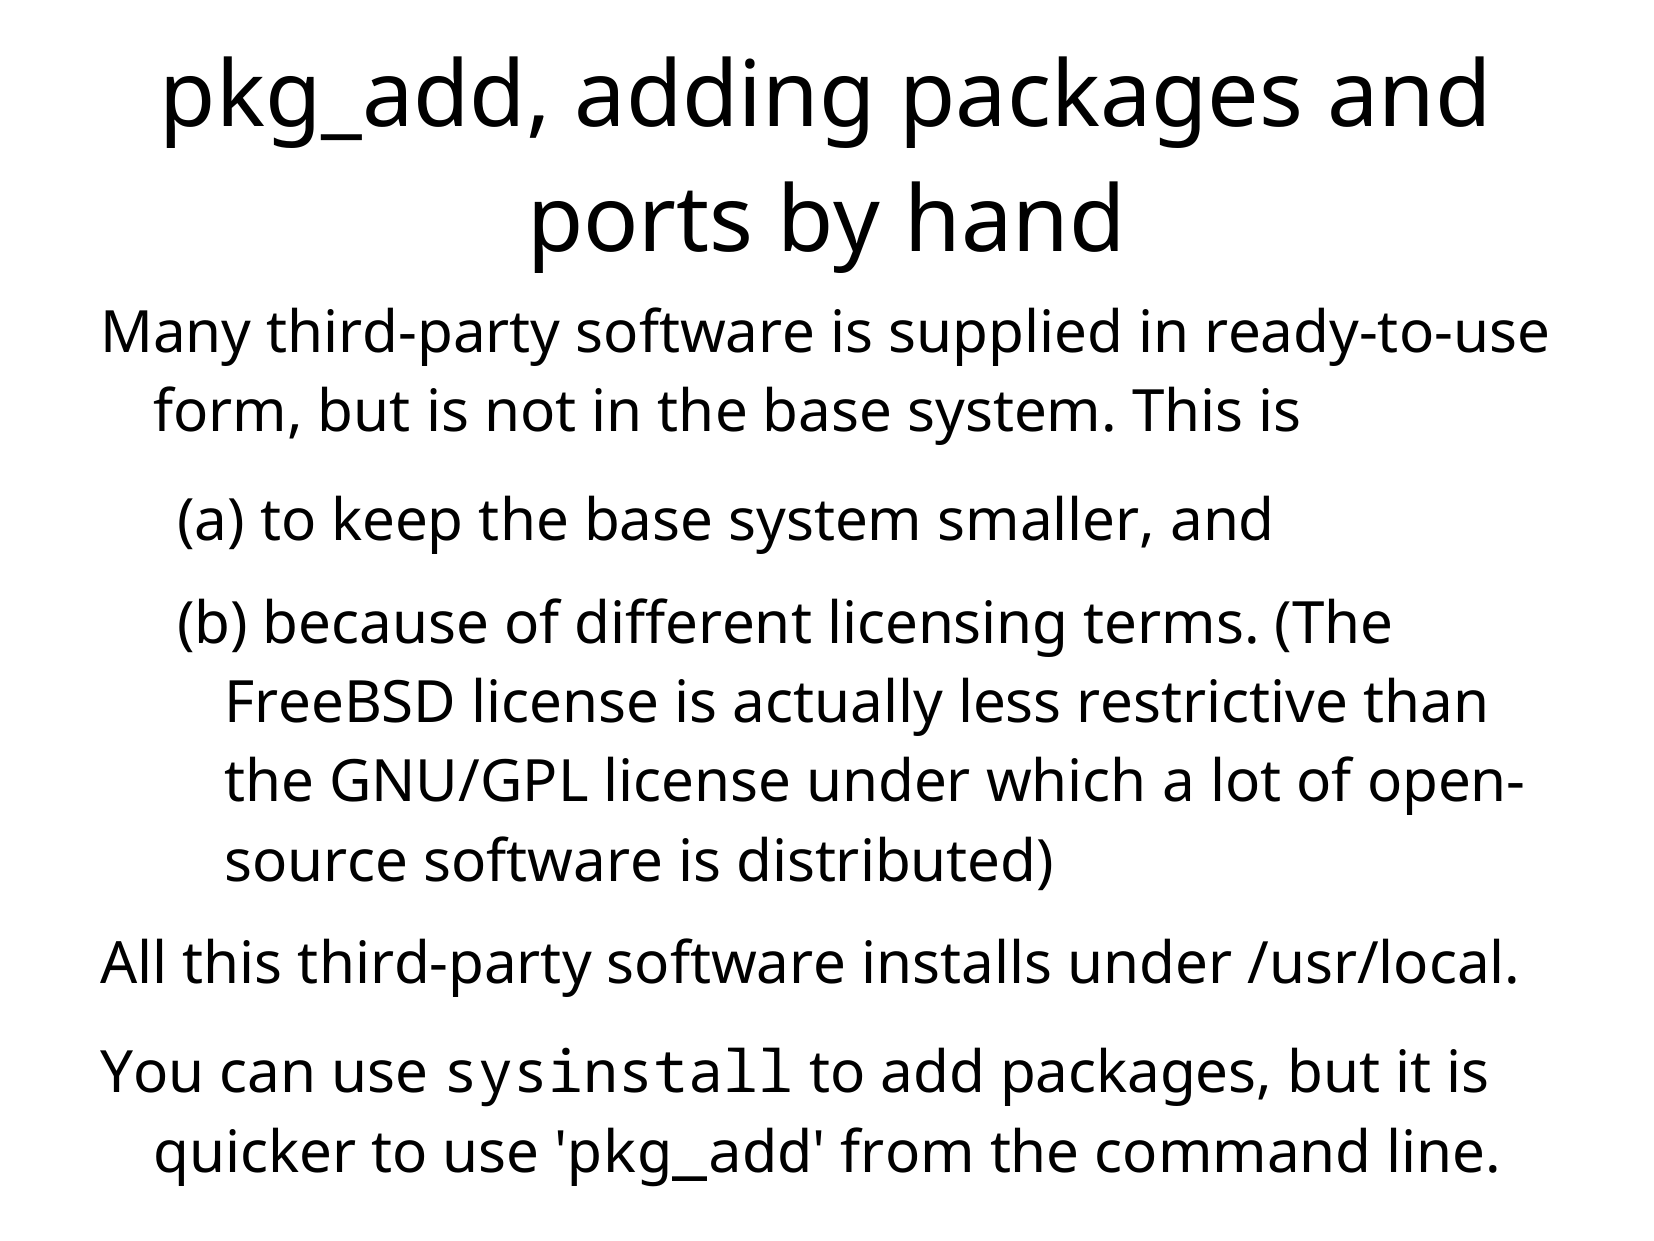

# pkg_add, adding packages and ports by hand
Many third-party software is supplied in ready-to-use form, but is not in the base system. This is
(a) to keep the base system smaller, and
(b) because of different licensing terms. (The FreeBSD license is actually less restrictive than the GNU/GPL license under which a lot of open-source software is distributed)
All this third-party software installs under /usr/local.
You can use sysinstall to add packages, but it is quicker to use 'pkg_add' from the command line.